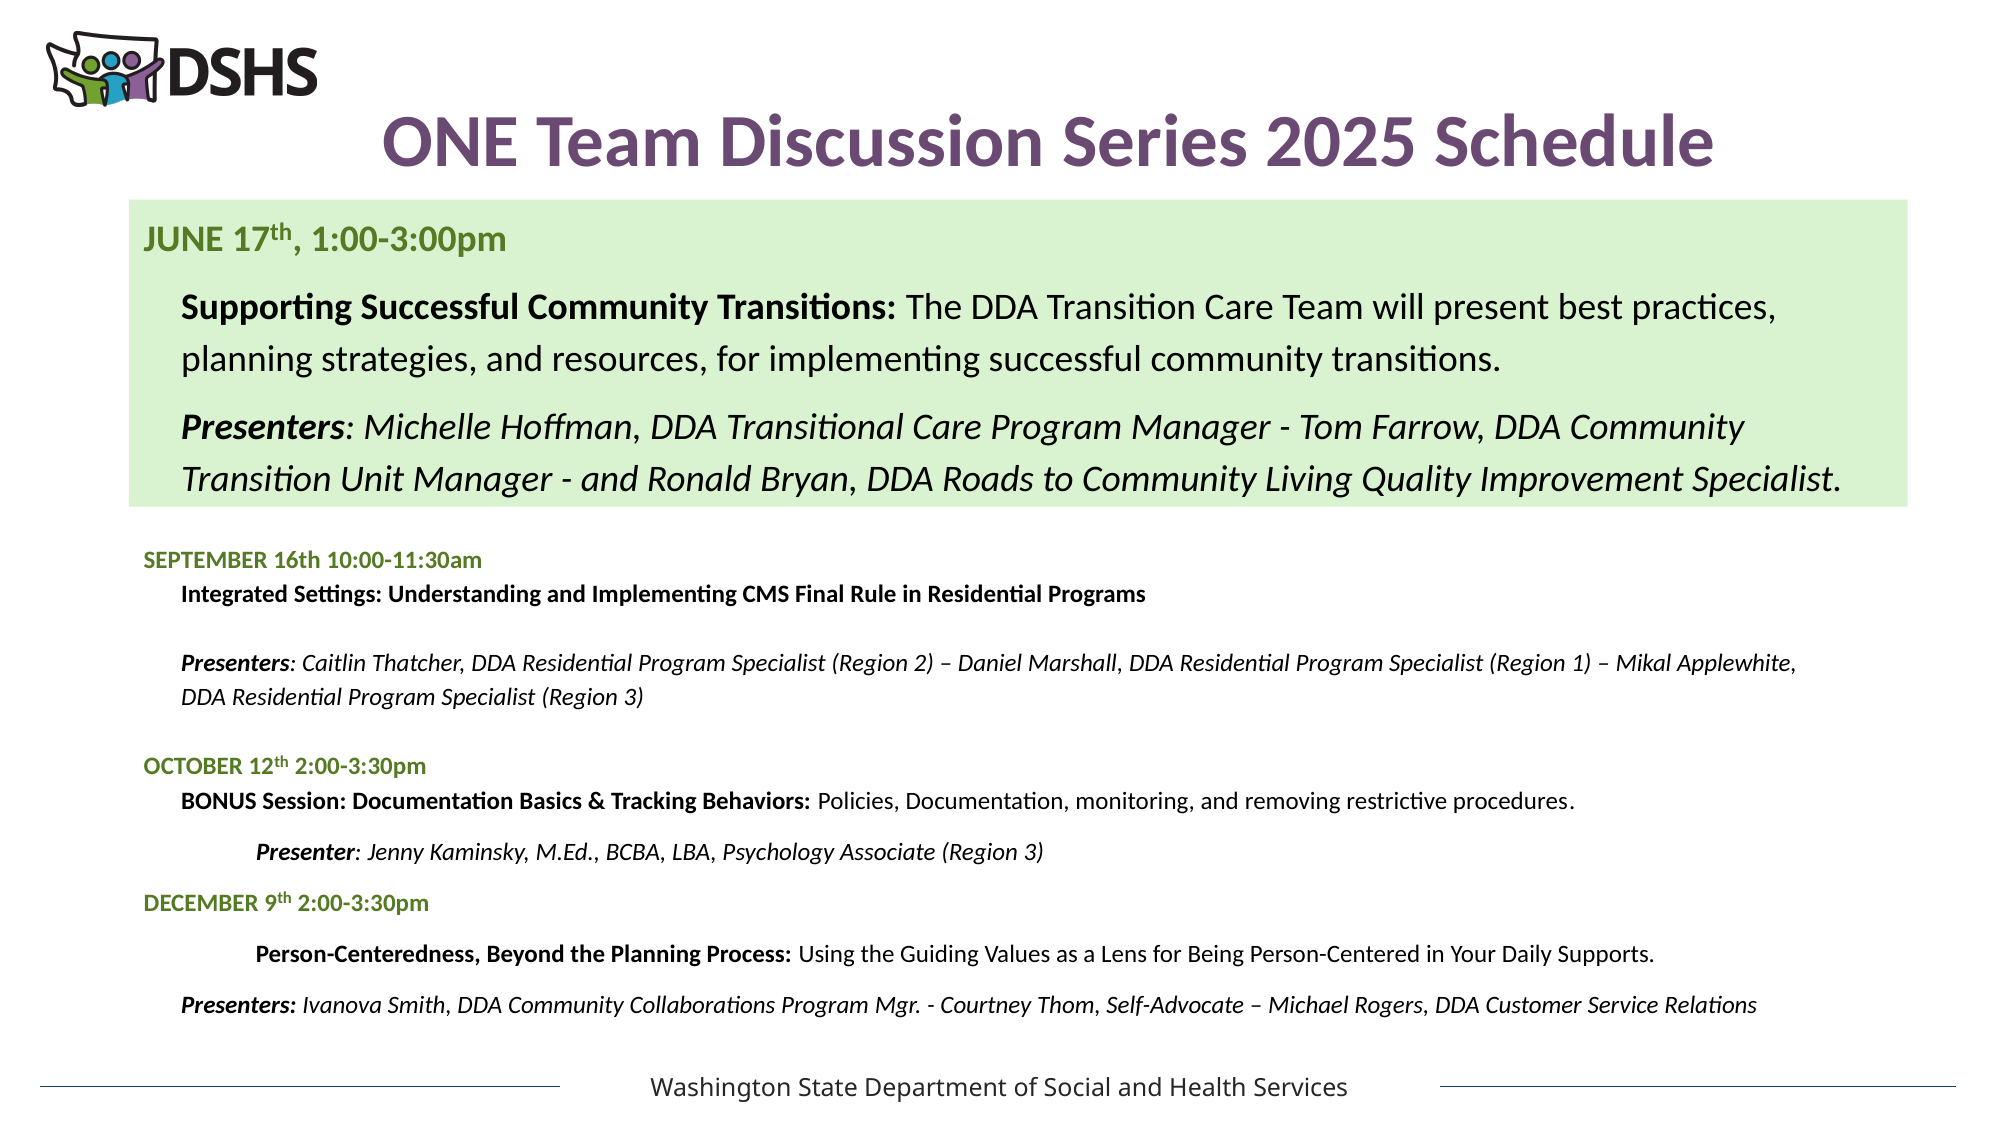

# ONE Team Discussion Series 2025 Schedule
JUNE 17th, 1:00-3:00pm
Supporting Successful Community Transitions: The DDA Transition Care Team will present best practices, planning strategies, and resources, for implementing successful community transitions.
Presenters: Michelle Hoffman, DDA Transitional Care Program Manager - Tom Farrow, DDA Community Transition Unit Manager - and Ronald Bryan, DDA Roads to Community Living Quality Improvement Specialist.
SEPTEMBER 16th 10:00-11:30am
Integrated Settings: Understanding and Implementing CMS Final Rule in Residential Programs
Presenters: Caitlin Thatcher, DDA Residential Program Specialist (Region 2) – Daniel Marshall, DDA Residential Program Specialist (Region 1) – Mikal Applewhite, DDA Residential Program Specialist (Region 3)
OCTOBER 12th 2:00-3:30pm
BONUS Session: Documentation Basics & Tracking Behaviors: Policies, Documentation, monitoring, and removing restrictive procedures.
	Presenter: Jenny Kaminsky, M.Ed., BCBA, LBA, Psychology Associate (Region 3)
DECEMBER 9th 2:00-3:30pm
	Person-Centeredness, Beyond the Planning Process: Using the Guiding Values as a Lens for Being Person-Centered in Your Daily Supports.
Presenters: Ivanova Smith, DDA Community Collaborations Program Mgr. - Courtney Thom, Self-Advocate – Michael Rogers, DDA Customer Service Relations